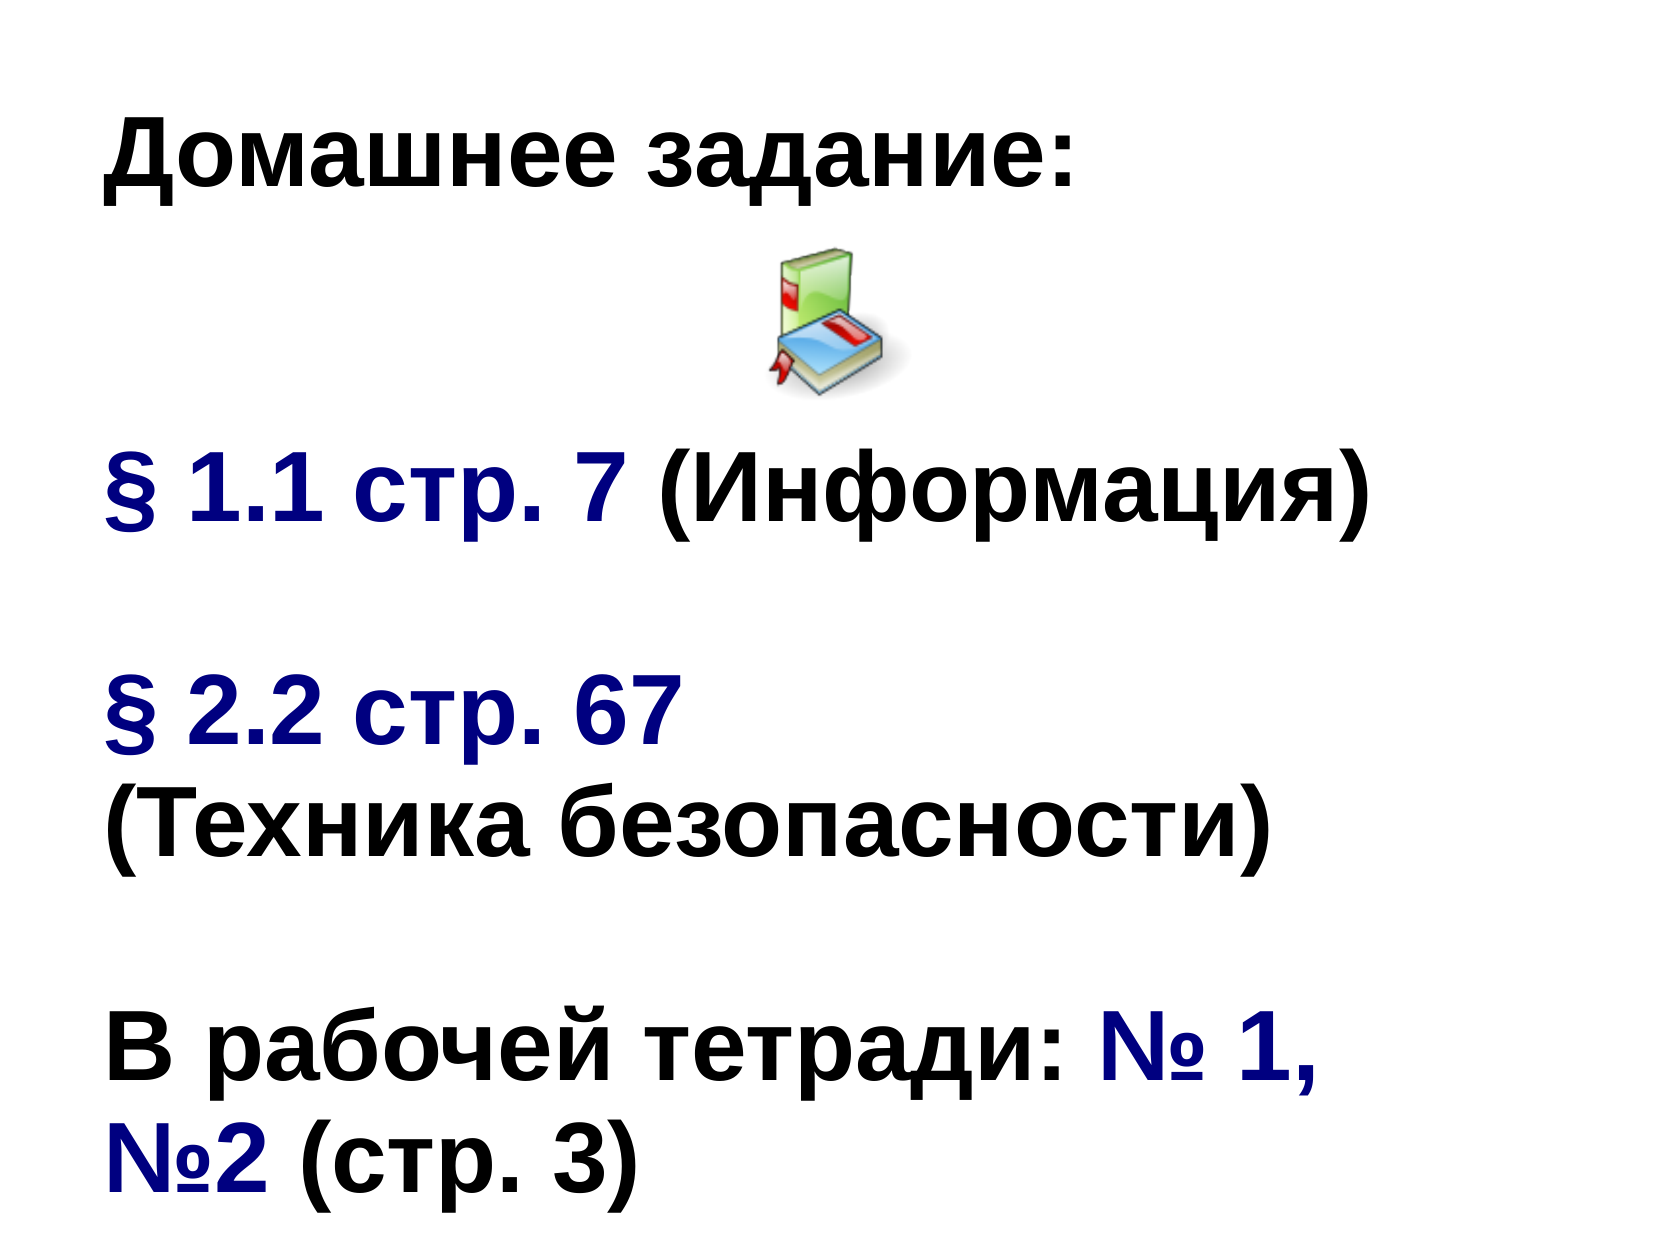

Домашнее задание:
§ 1.1 стр. 7 (Информация)
§ 2.2 стр. 67
(Техника безопасности)
В рабочей тетради: № 1,
№2 (стр. 3)